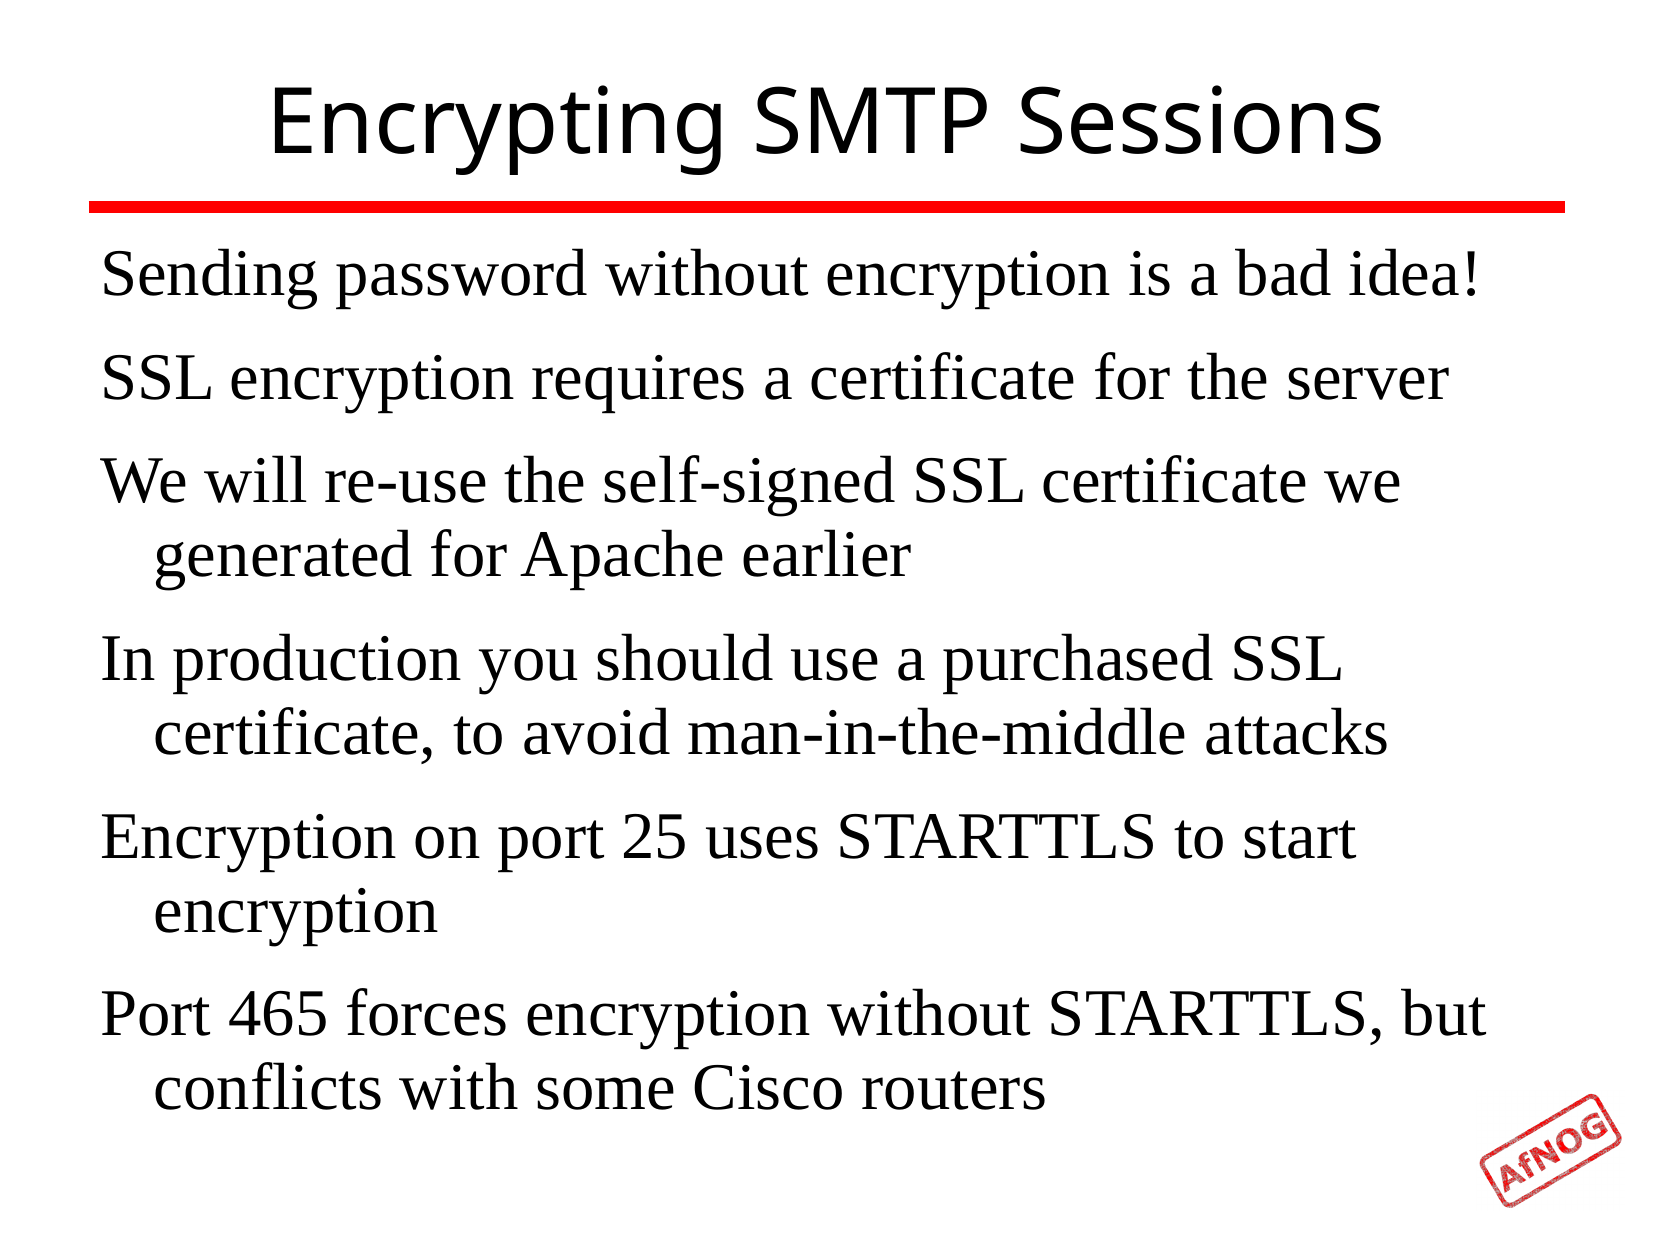

# Encrypting SMTP Sessions
Sending password without encryption is a bad idea!
SSL encryption requires a certificate for the server
We will re-use the self-signed SSL certificate we generated for Apache earlier
In production you should use a purchased SSL certificate, to avoid man-in-the-middle attacks
Encryption on port 25 uses STARTTLS to start encryption
Port 465 forces encryption without STARTTLS, but conflicts with some Cisco routers